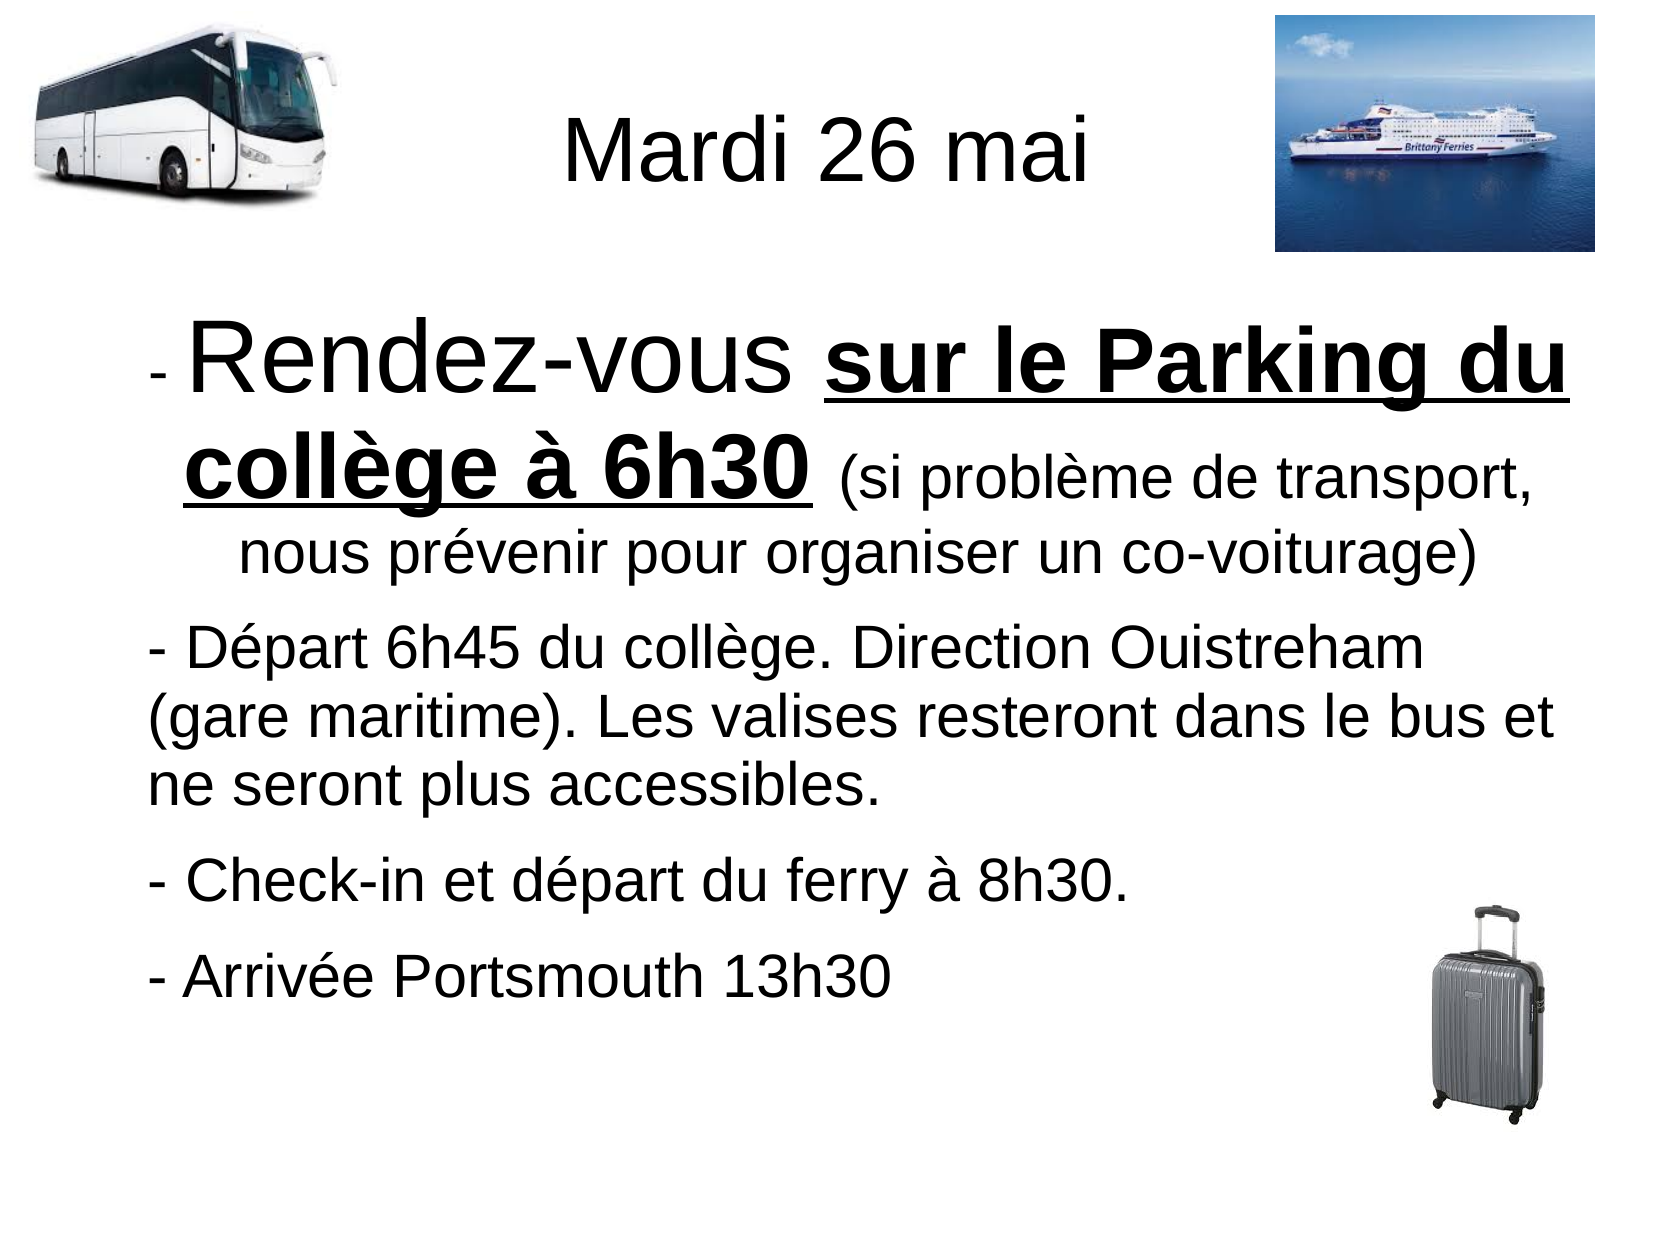

# Mardi 26 mai
- Rendez-vous sur le Parking du collège à 6h30 (si problème de transport, nous prévenir pour organiser un co-voiturage)
- Départ 6h45 du collège. Direction Ouistreham (gare maritime). Les valises resteront dans le bus et ne seront plus accessibles.
- Check-in et départ du ferry à 8h30.
- Arrivée Portsmouth 13h30